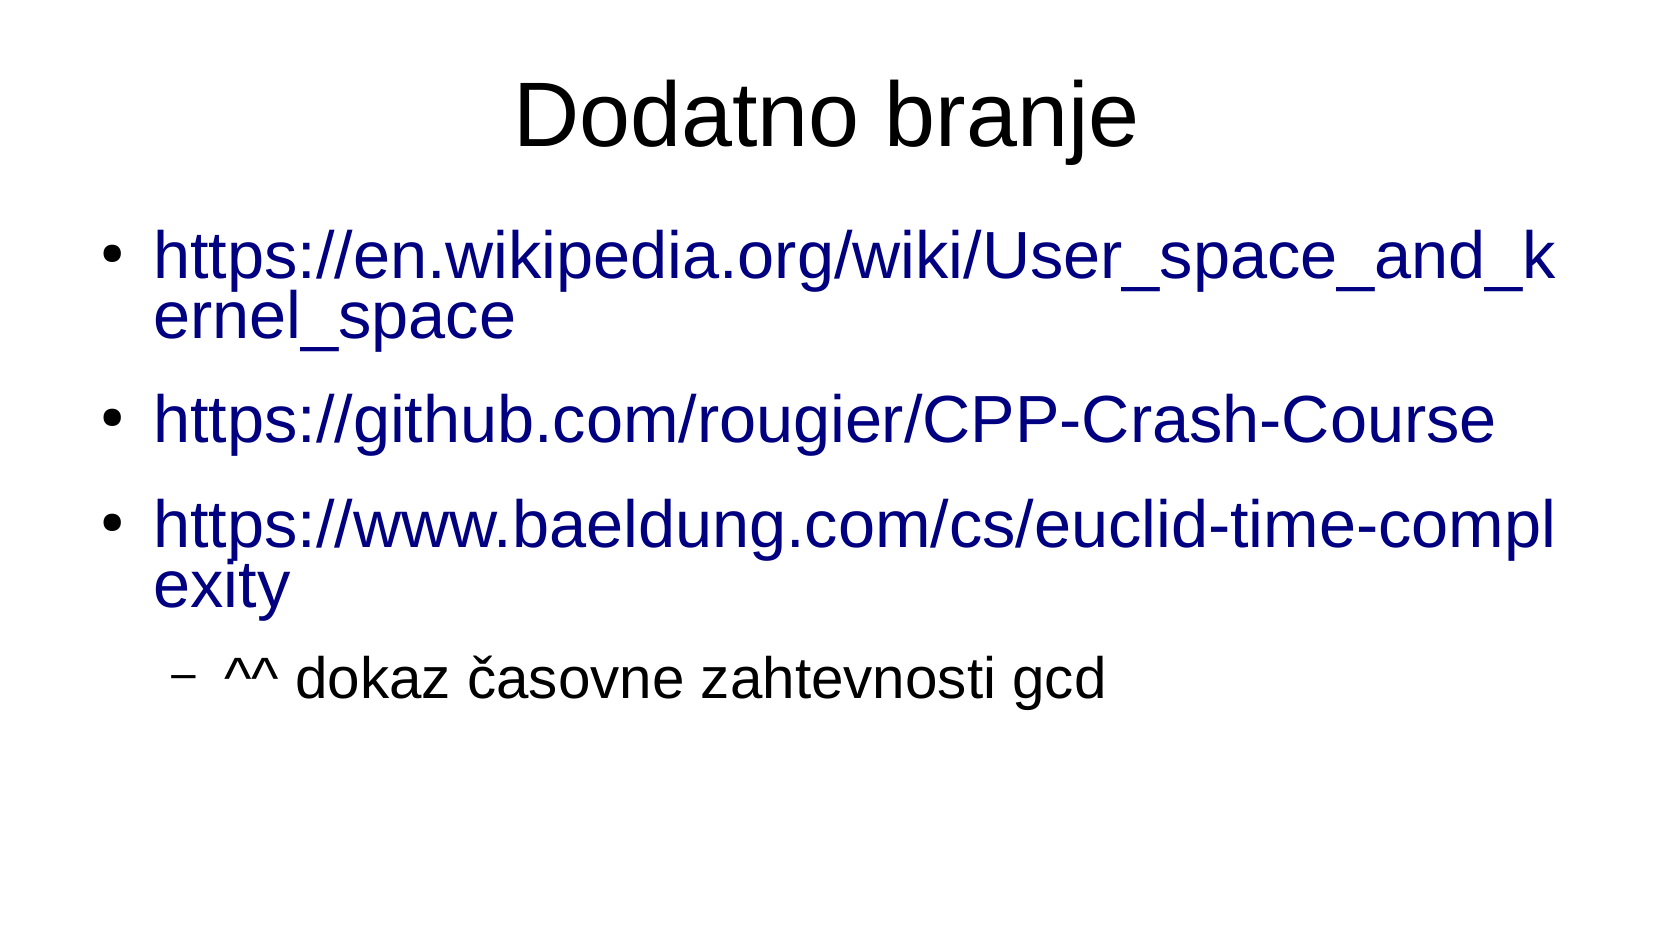

# Dodatno branje
https://en.wikipedia.org/wiki/User_space_and_kernel_space
https://github.com/rougier/CPP-Crash-Course
https://www.baeldung.com/cs/euclid-time-complexity
^^ dokaz časovne zahtevnosti gcd